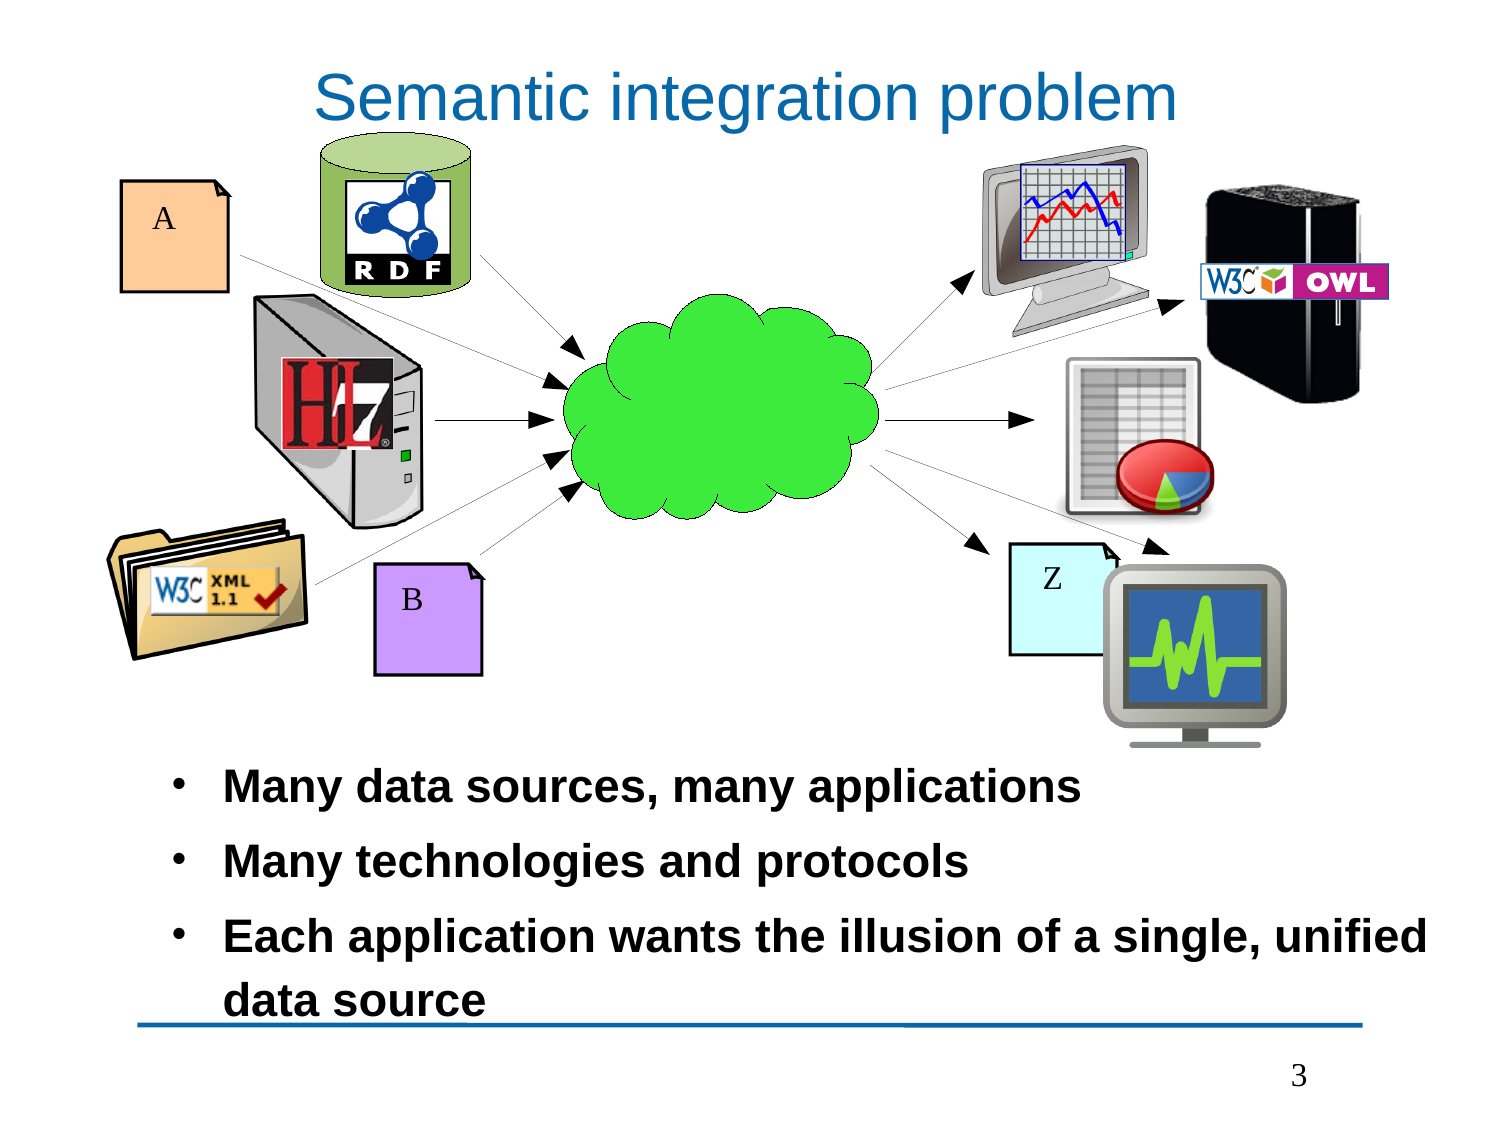

# Semantic integration problem
X
A
Y
Semantic
Data
Federation
Z
B
Many data sources, many applications
Many technologies and protocols
Each application wants the illusion of a single, unified data source
3